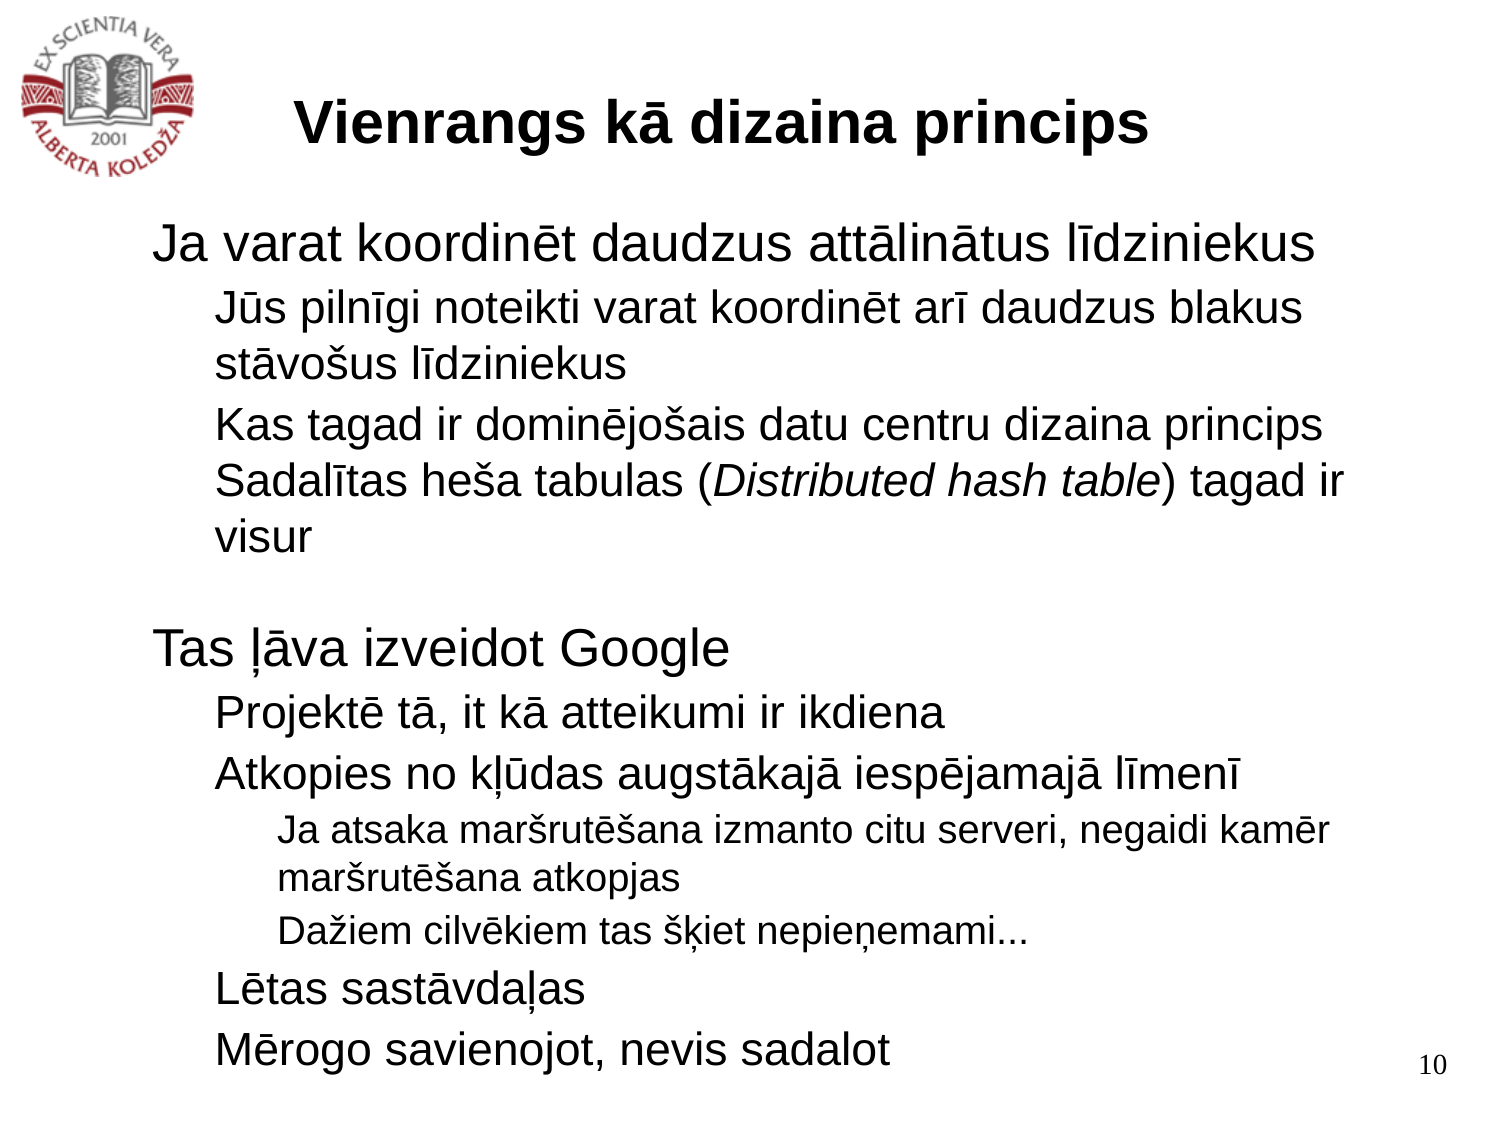

# Vienrangs kā dizaina princips
Ja varat koordinēt daudzus attālinātus līdziniekus
Jūs pilnīgi noteikti varat koordinēt arī daudzus blakus stāvošus līdziniekus
Kas tagad ir dominējošais datu centru dizaina princips
Sadalītas heša tabulas (Distributed hash table) tagad ir visur
Tas ļāva izveidot Google
Projektē tā, it kā atteikumi ir ikdiena
Atkopies no kļūdas augstākajā iespējamajā līmenī
Ja atsaka maršrutēšana izmanto citu serveri, negaidi kamēr maršrutēšana atkopjas
Dažiem cilvēkiem tas šķiet nepieņemami...
Lētas sastāvdaļas
Mērogo savienojot, nevis sadalot